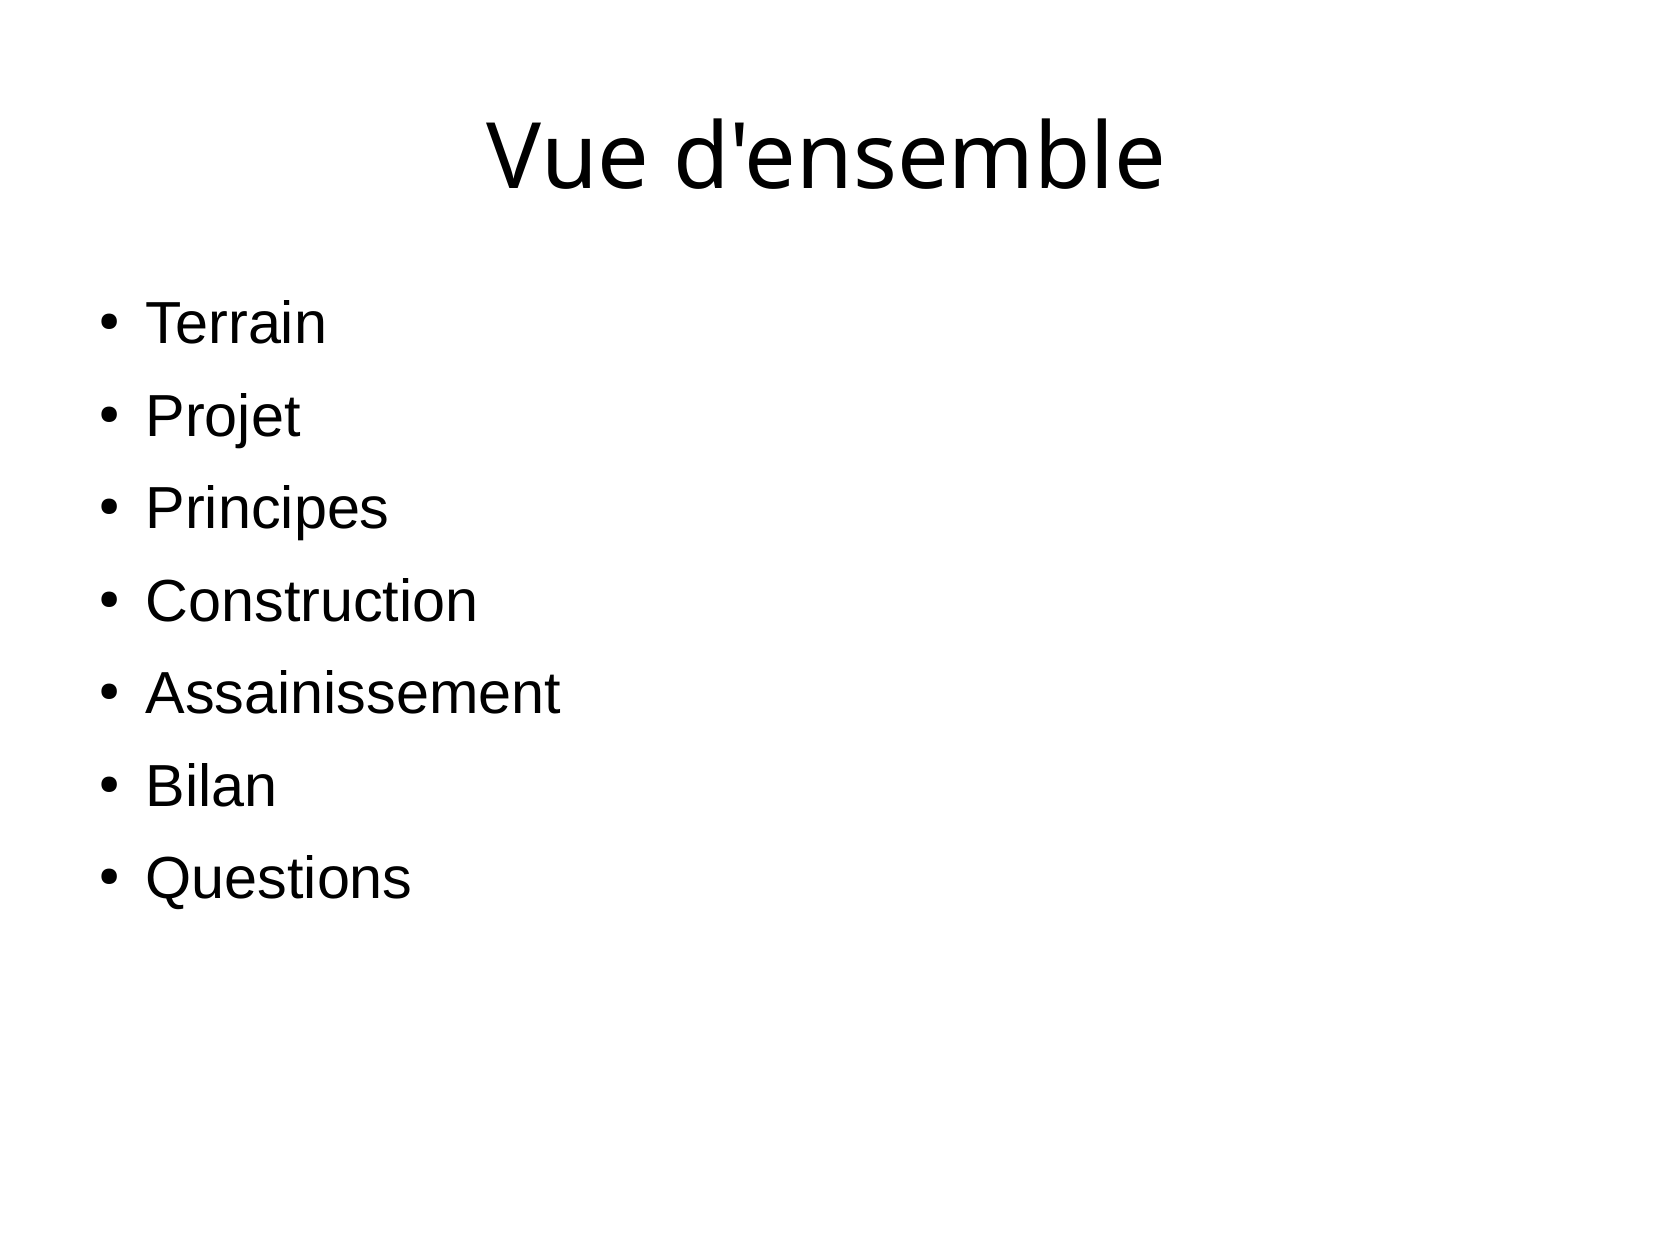

# Vue d'ensemble
Terrain
Projet
Principes
Construction
Assainissement
Bilan
Questions